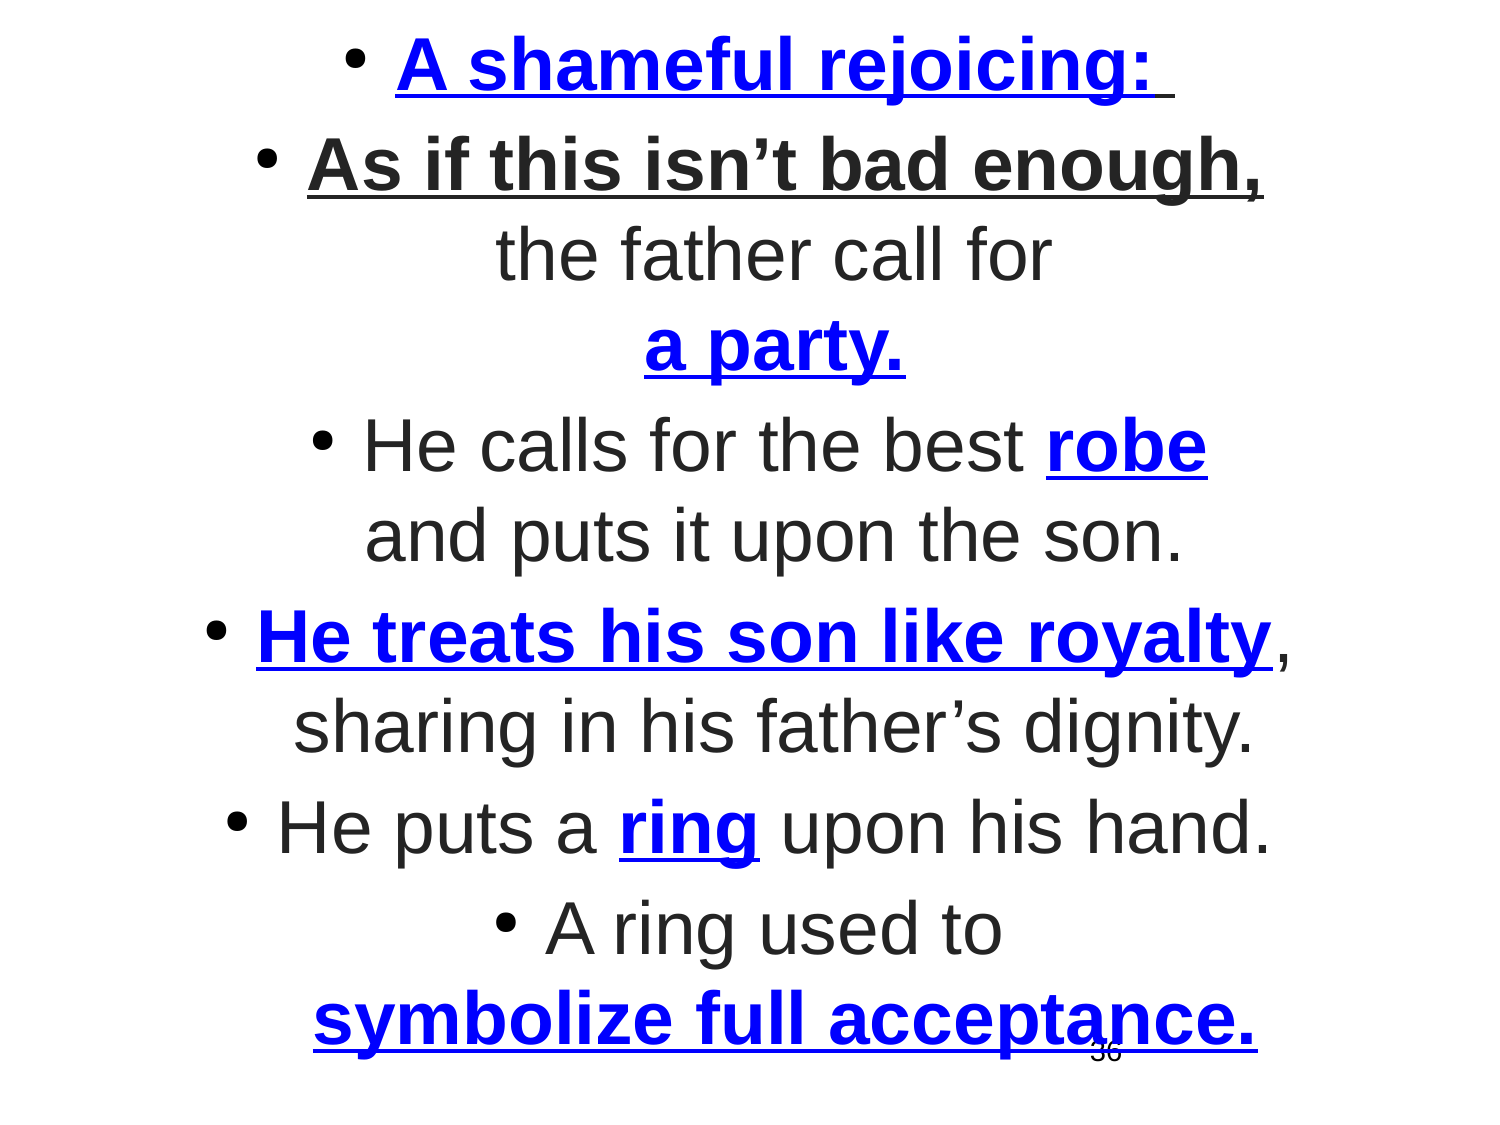

# A shameful rejoicing:
As if this isn’t bad enough,
the father call for
a party.
He calls for the best robe
and puts it upon the son.
He treats his son like royalty,
sharing in his father’s dignity.
He puts a ring upon his hand.
A ring used to
symbolize full acceptance.
36